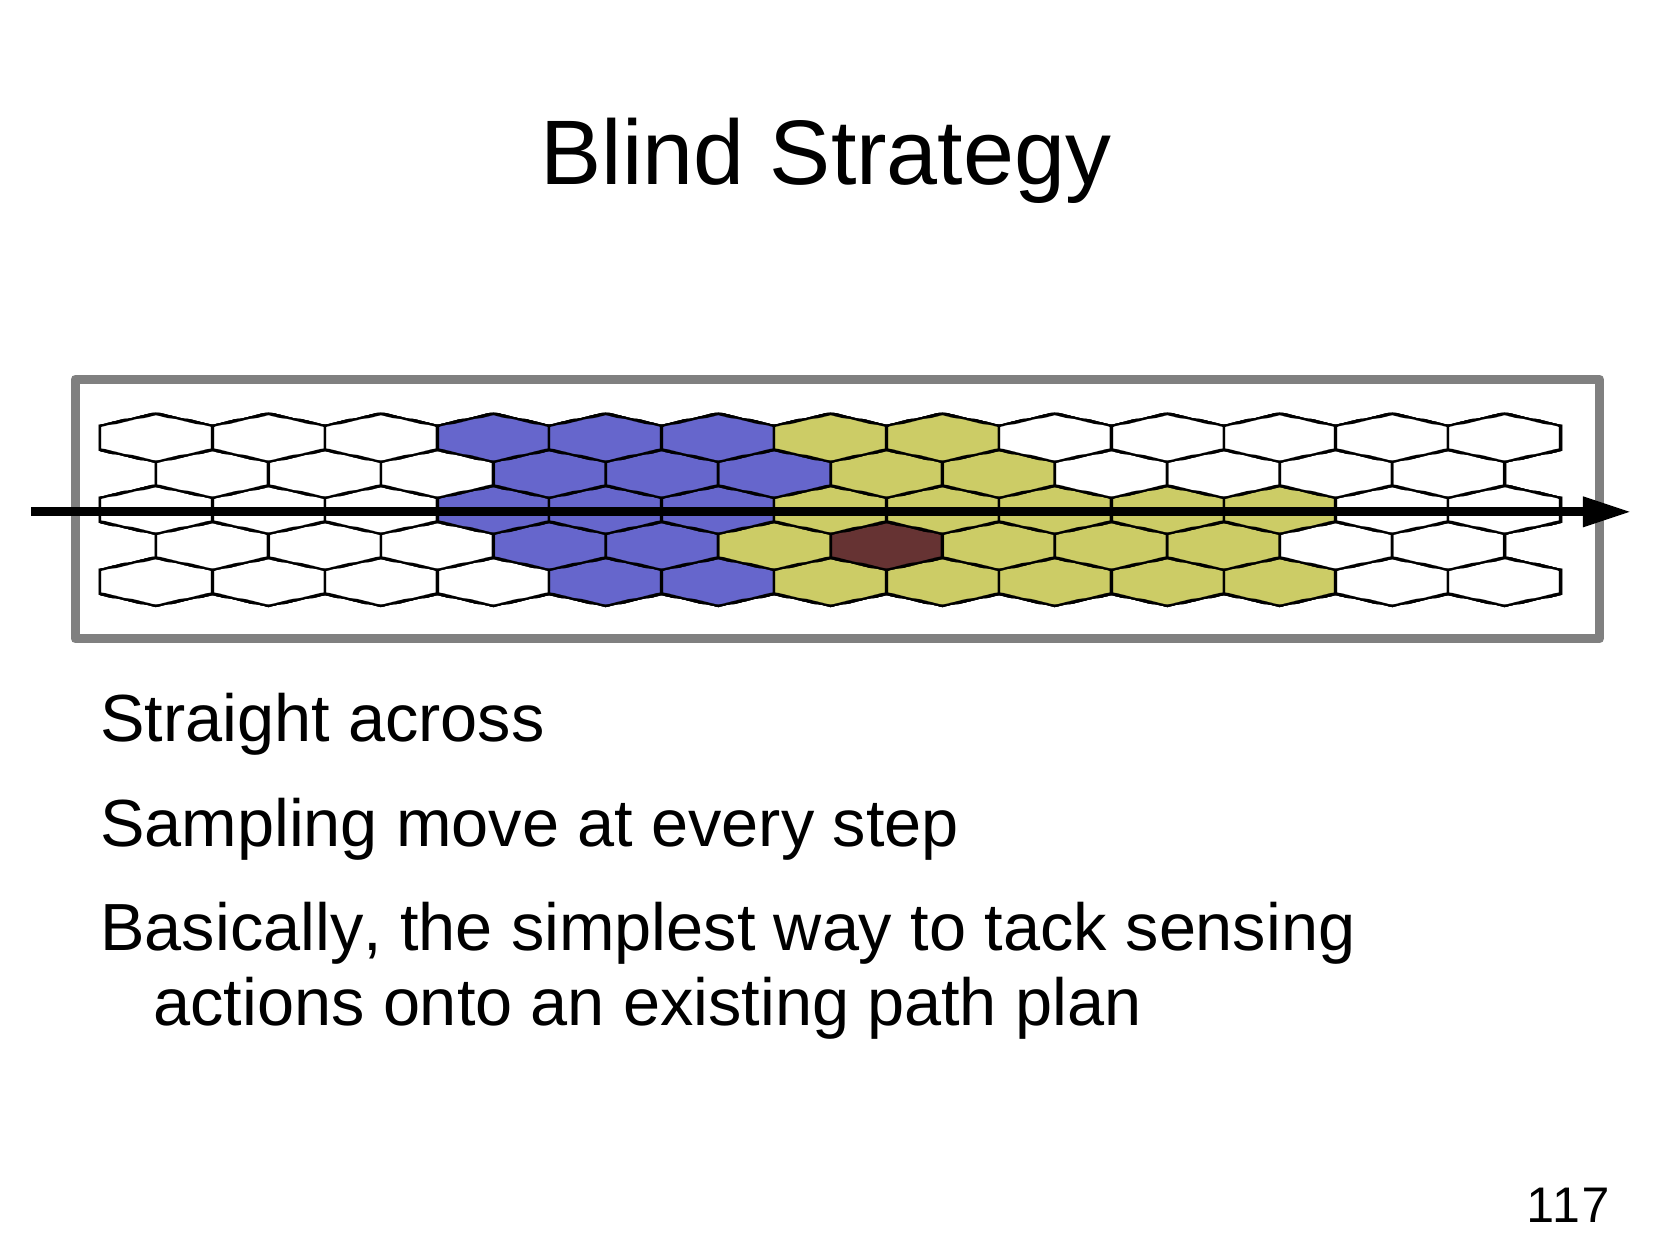

# Blind Strategy
Straight across
Sampling move at every step
Basically, the simplest way to tack sensing actions onto an existing path plan